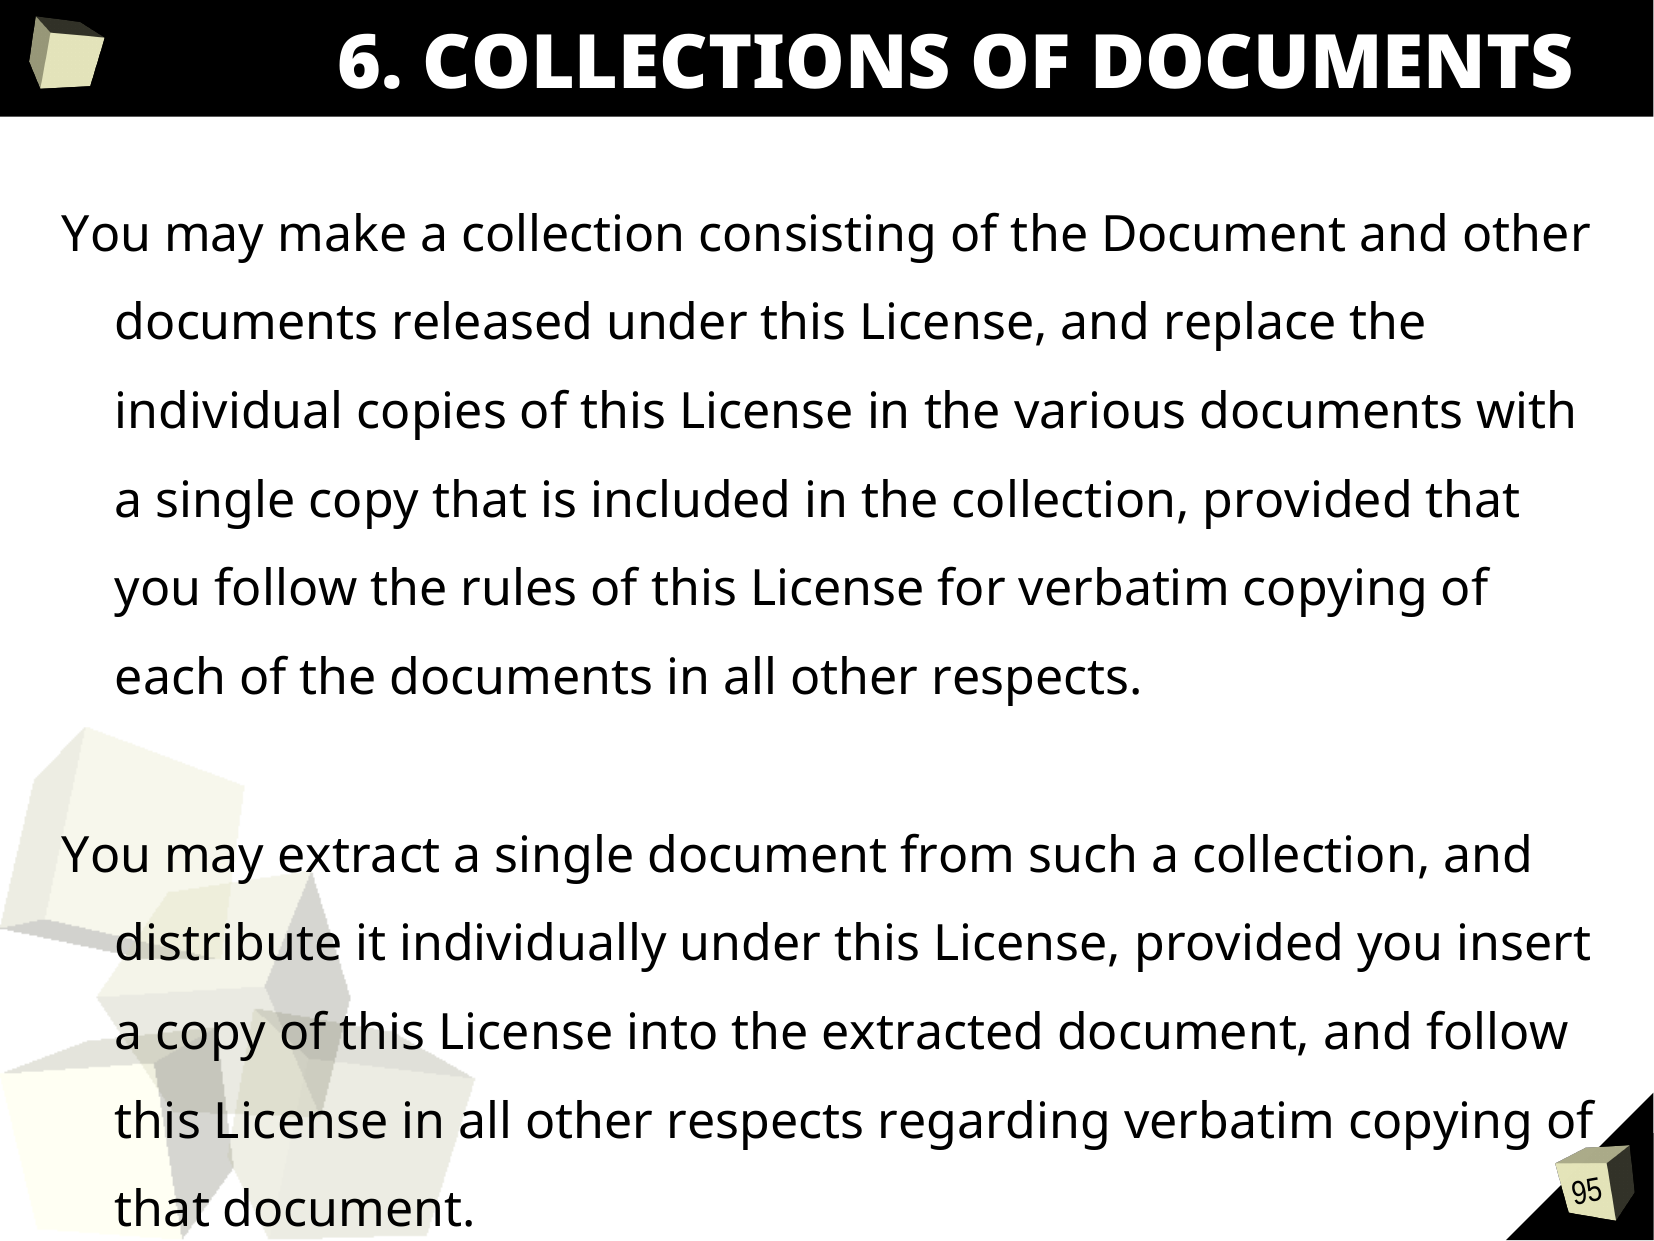

# 6. COLLECTIONS OF DOCUMENTS
You may make a collection consisting of the Document and other documents released under this License, and replace the individual copies of this License in the various documents with a single copy that is included in the collection, provided that you follow the rules of this License for verbatim copying of each of the documents in all other respects.
You may extract a single document from such a collection, and distribute it individually under this License, provided you insert a copy of this License into the extracted document, and follow this License in all other respects regarding verbatim copying of that document.